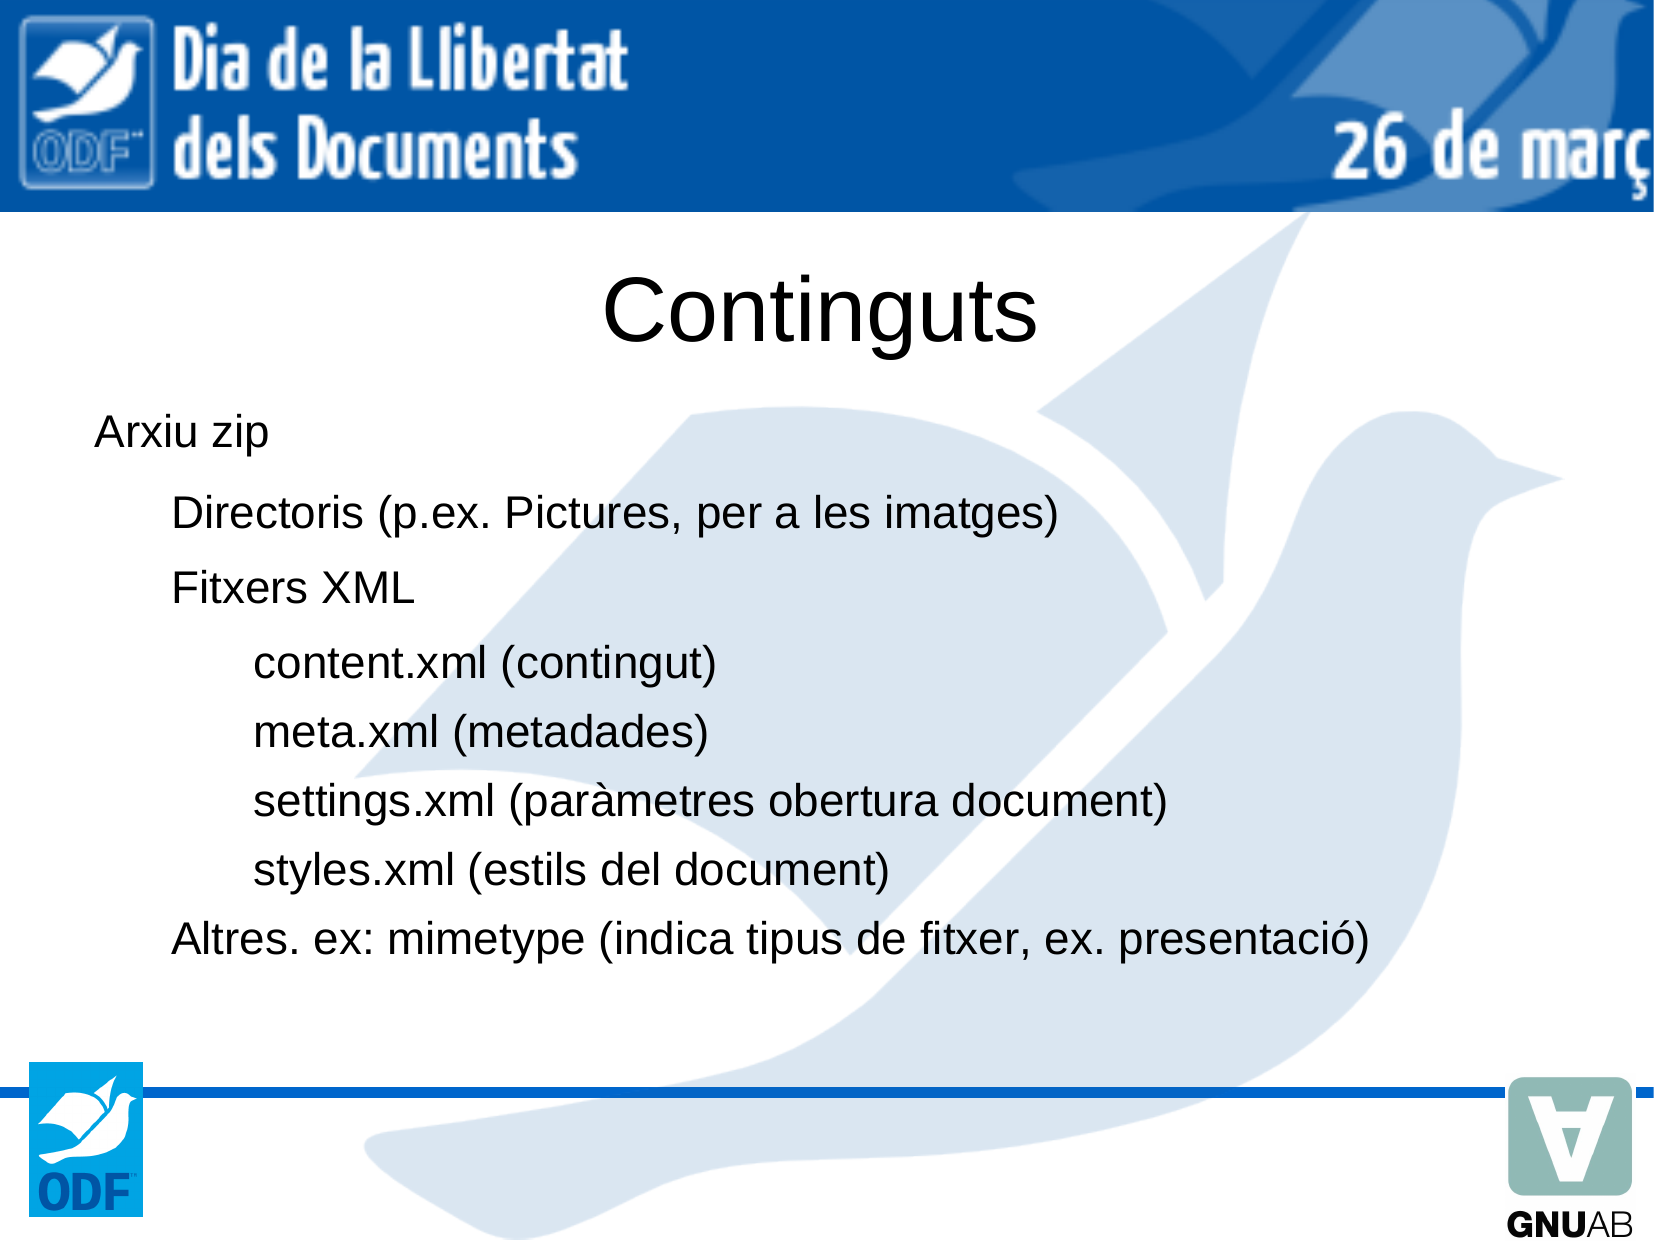

# Continguts
Arxiu zip
Directoris (p.ex. Pictures, per a les imatges)
Fitxers XML
content.xml (contingut)
meta.xml (metadades)
settings.xml (paràmetres obertura document)
styles.xml (estils del document)
Altres. ex: mimetype (indica tipus de fitxer, ex. presentació)